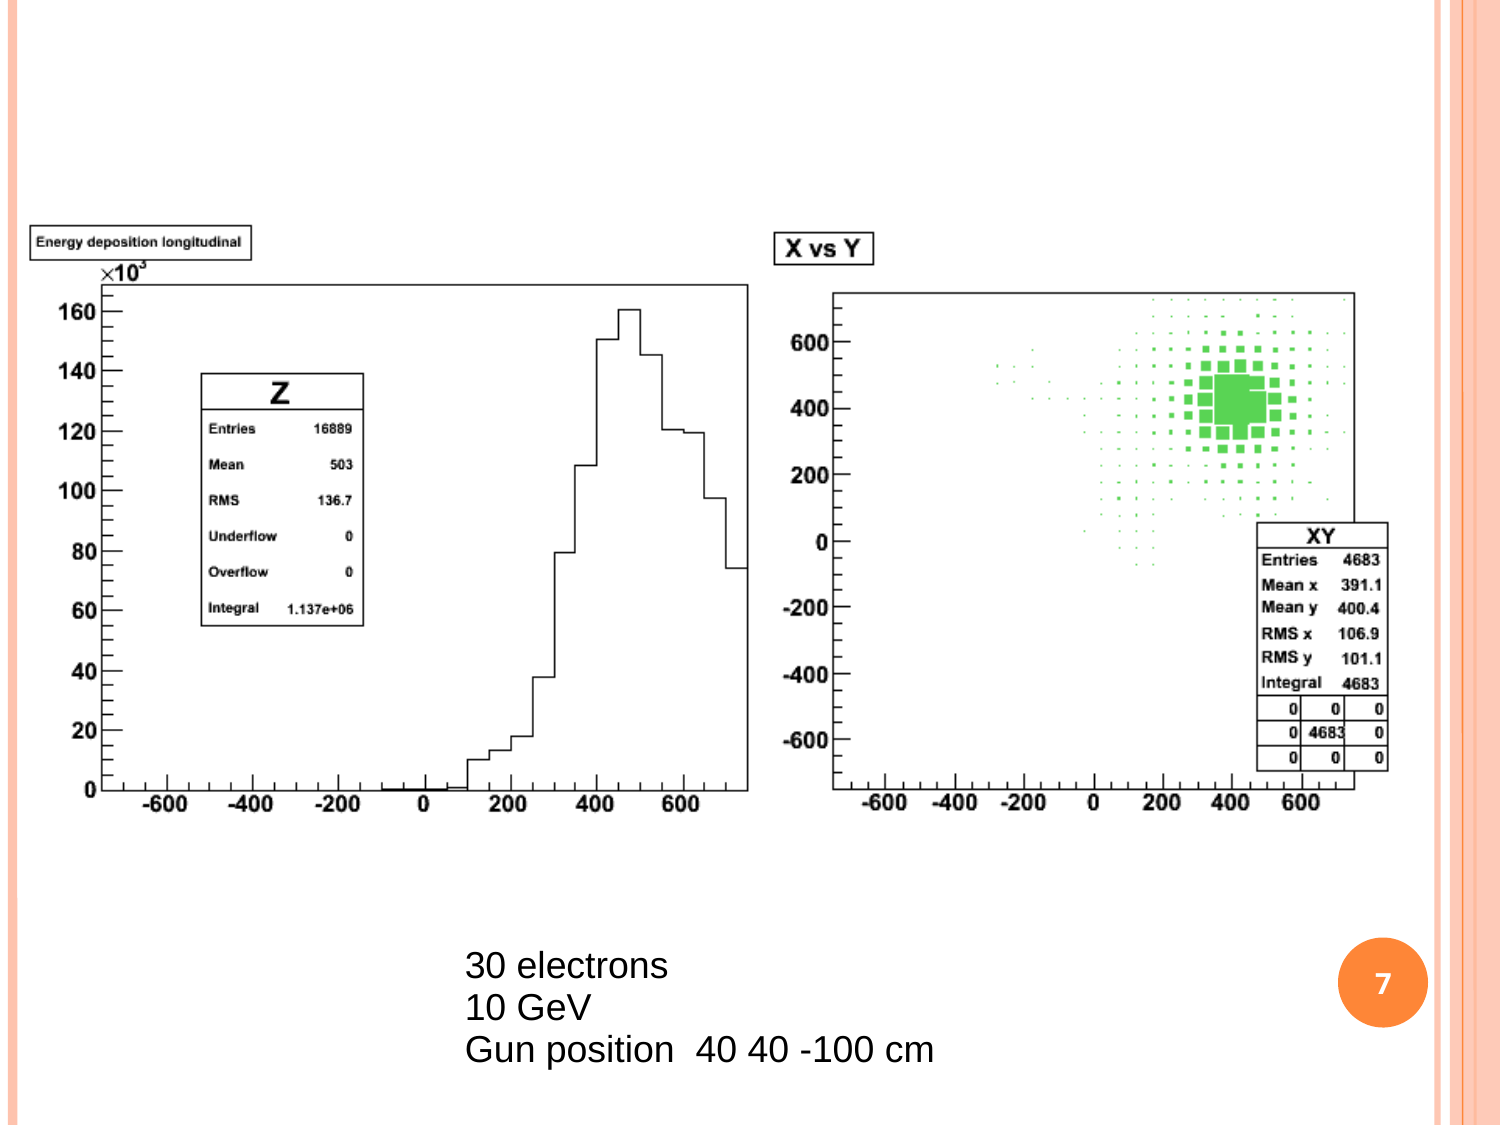

30 electrons
10 GeV
Gun position 40 40 -100 cm